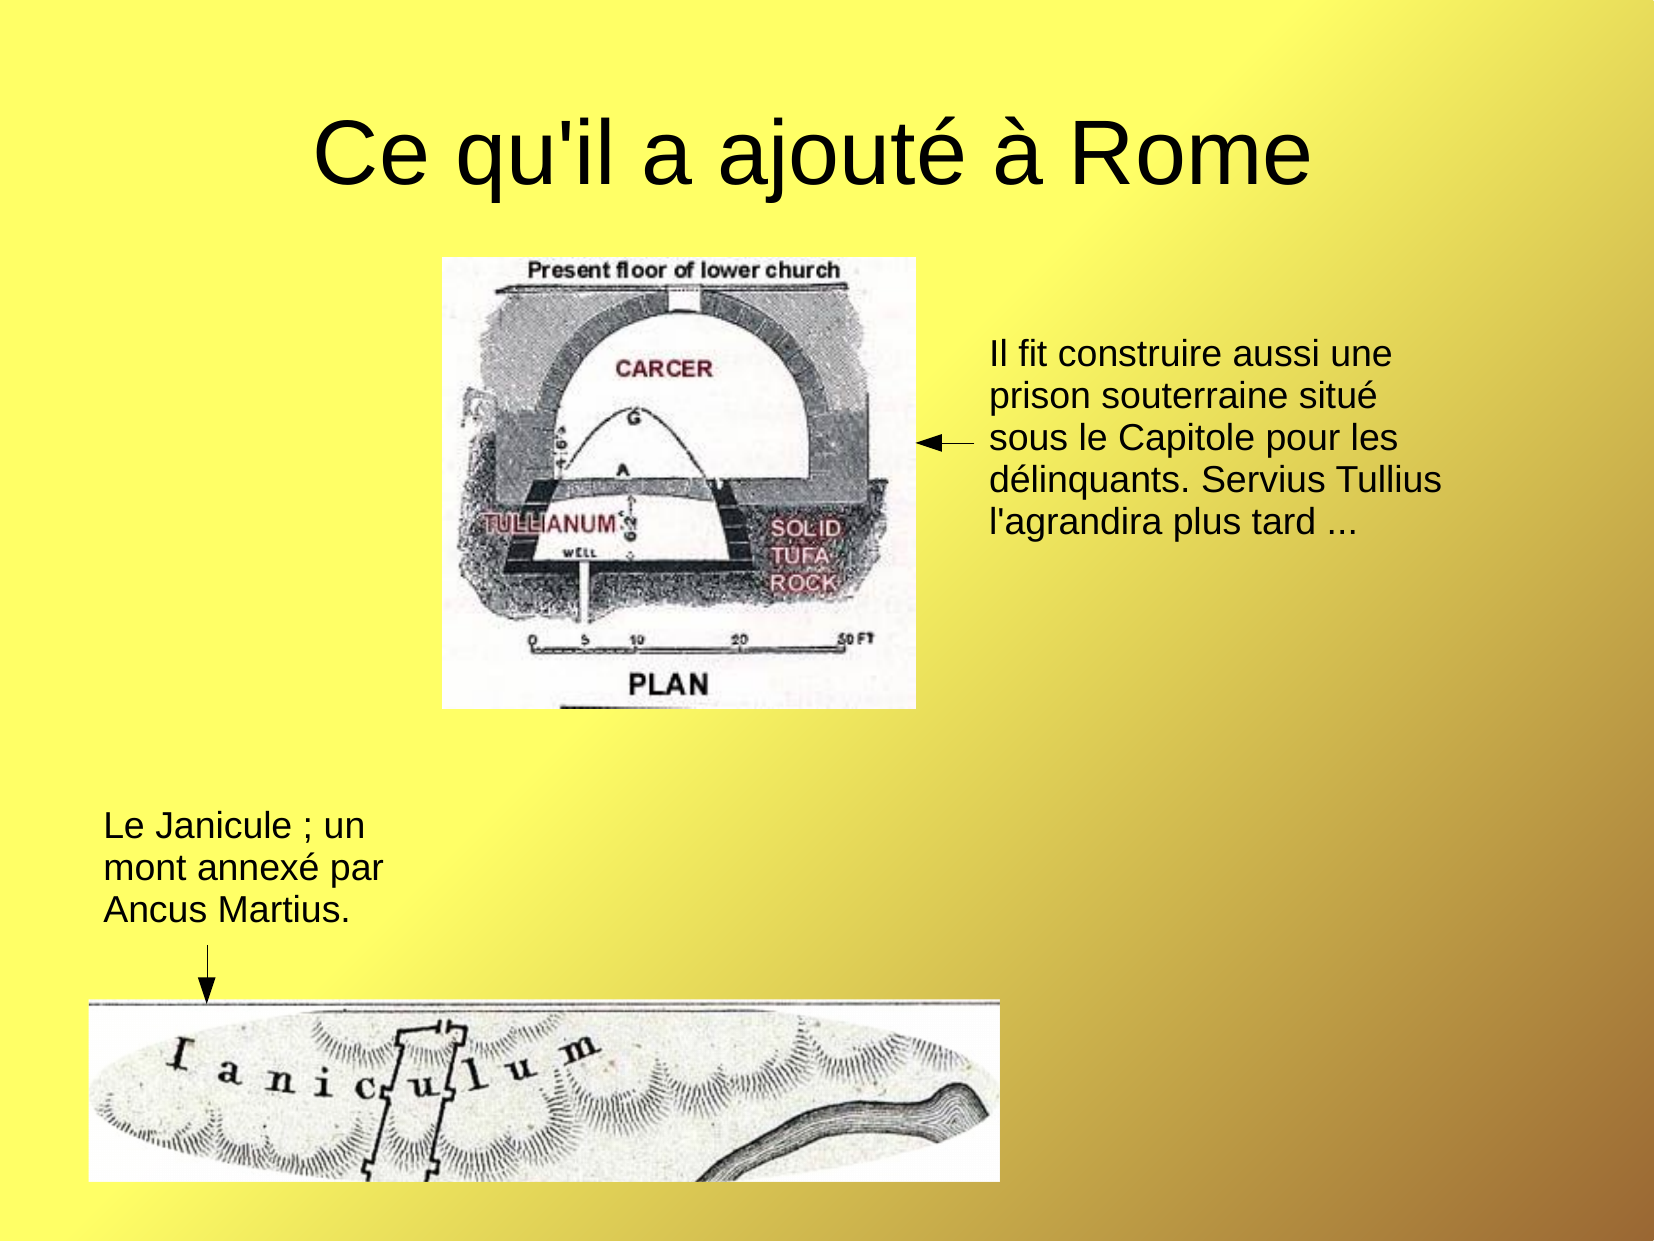

# Ce qu'il a ajouté à Rome
Il fit construire aussi une prison souterraine situé sous le Capitole pour les délinquants. Servius Tullius l'agrandira plus tard ...
Le Janicule ; un mont annexé par Ancus Martius.